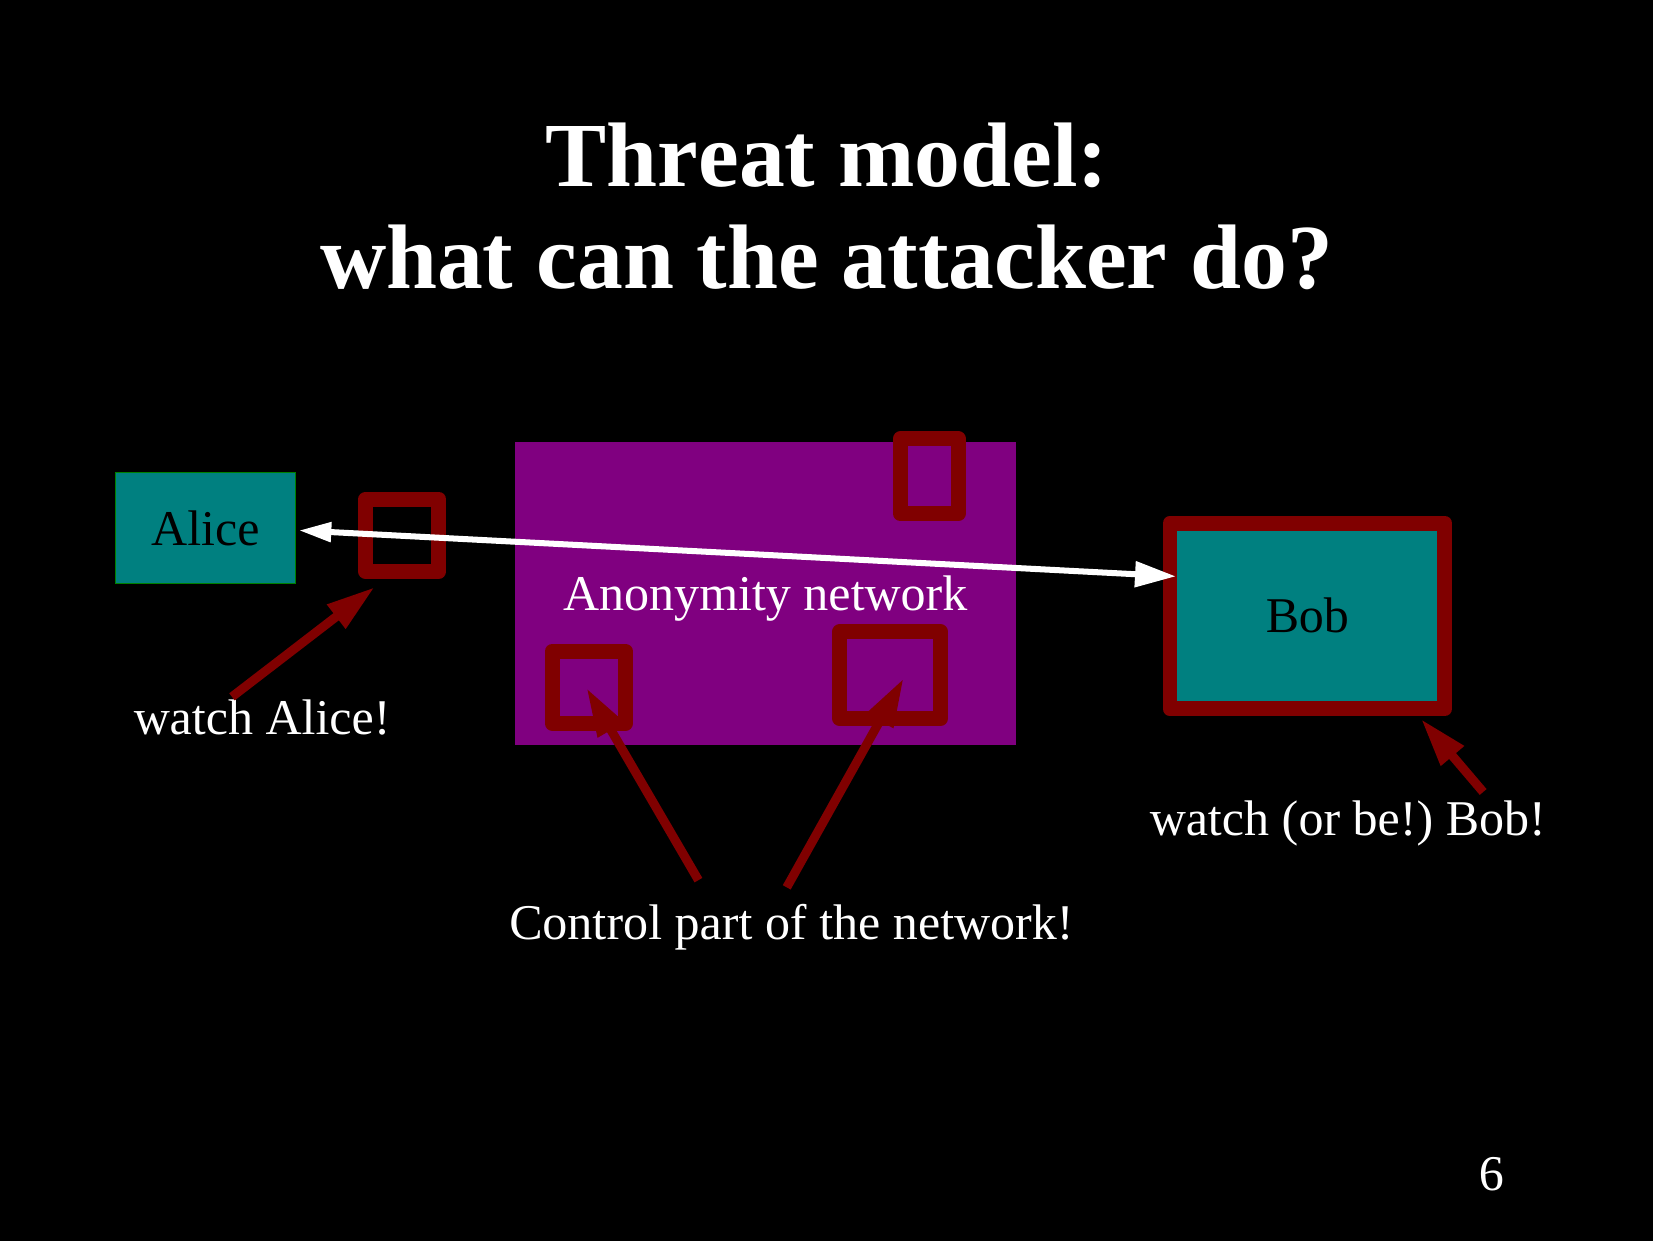

# Threat model: what can the attacker do?
Anonymity network
Alice
Bob
watch Alice!
watch (or be!) Bob!
Control part of the network!